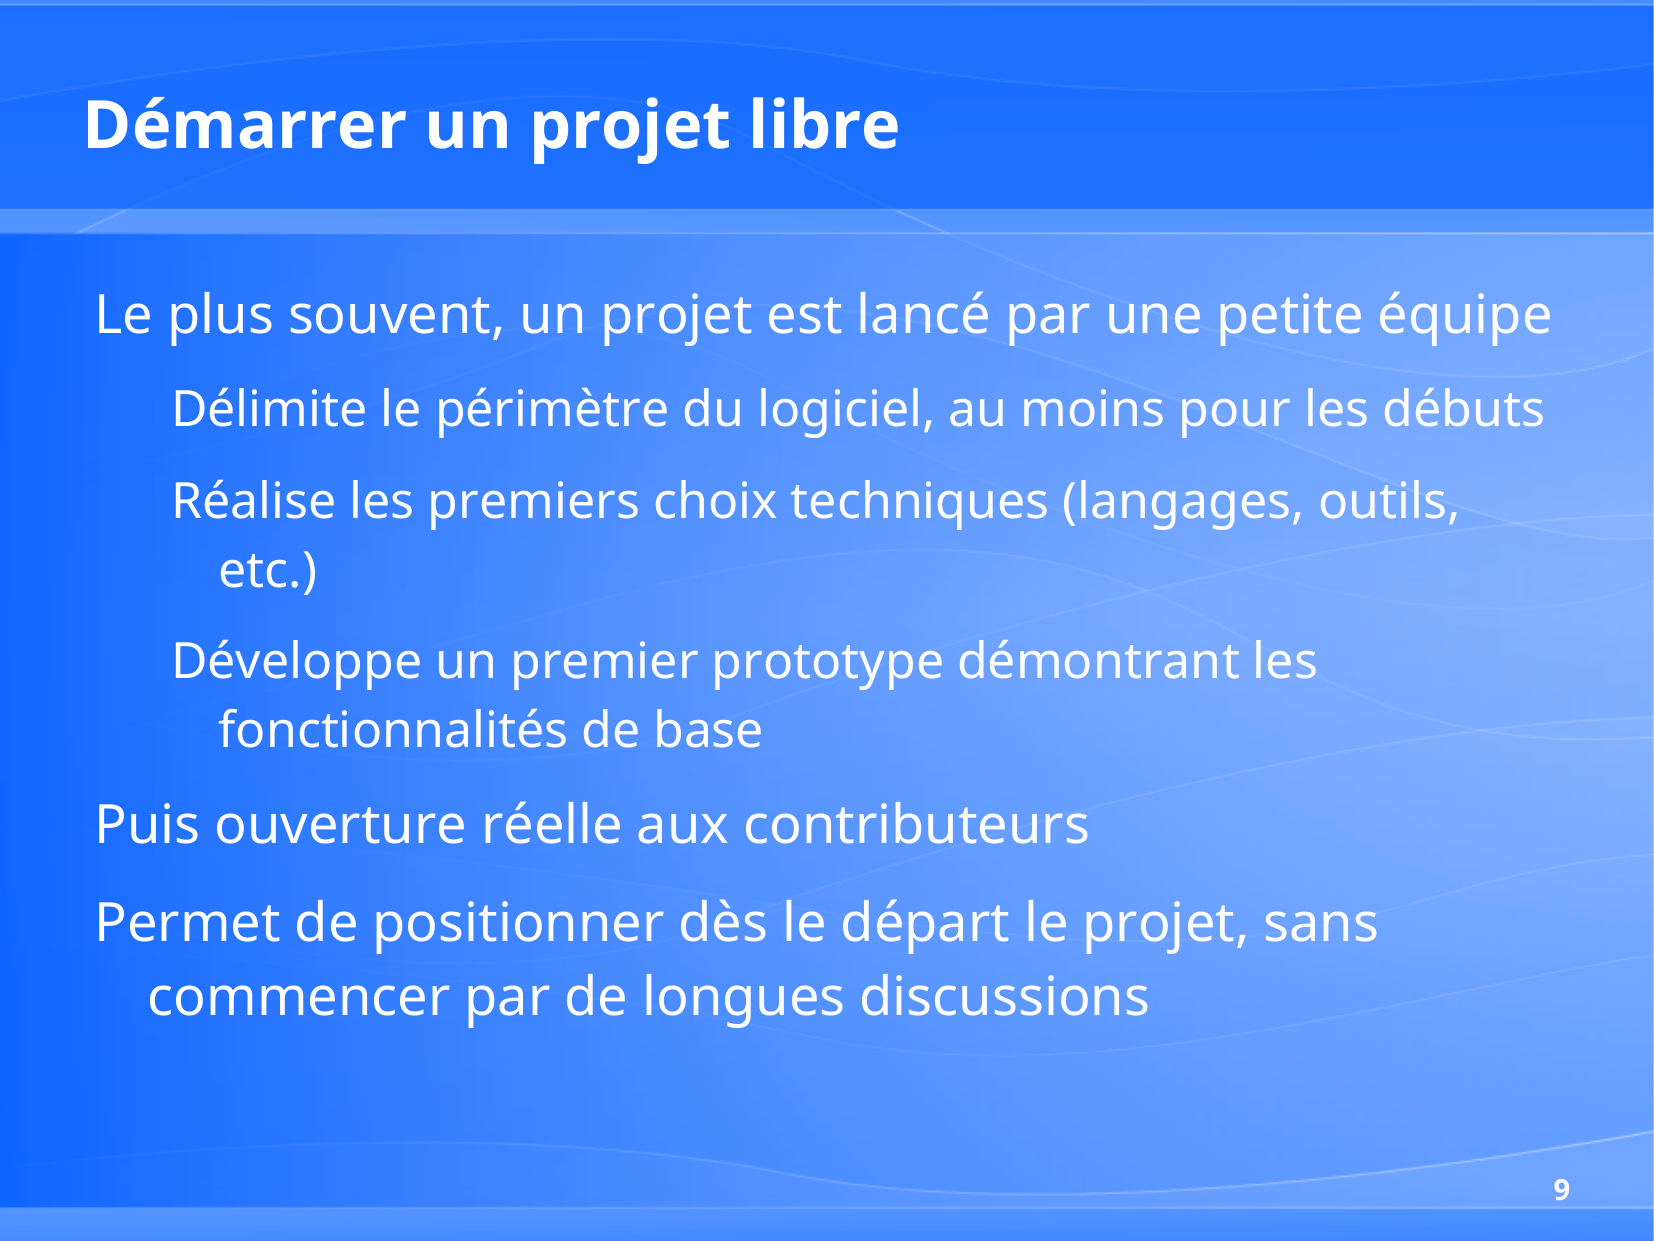

# Démarrer un projet libre
Le plus souvent, un projet est lancé par une petite équipe
Délimite le périmètre du logiciel, au moins pour les débuts
Réalise les premiers choix techniques (langages, outils, etc.)
Développe un premier prototype démontrant les fonctionnalités de base
Puis ouverture réelle aux contributeurs
Permet de positionner dès le départ le projet, sans commencer par de longues discussions
9